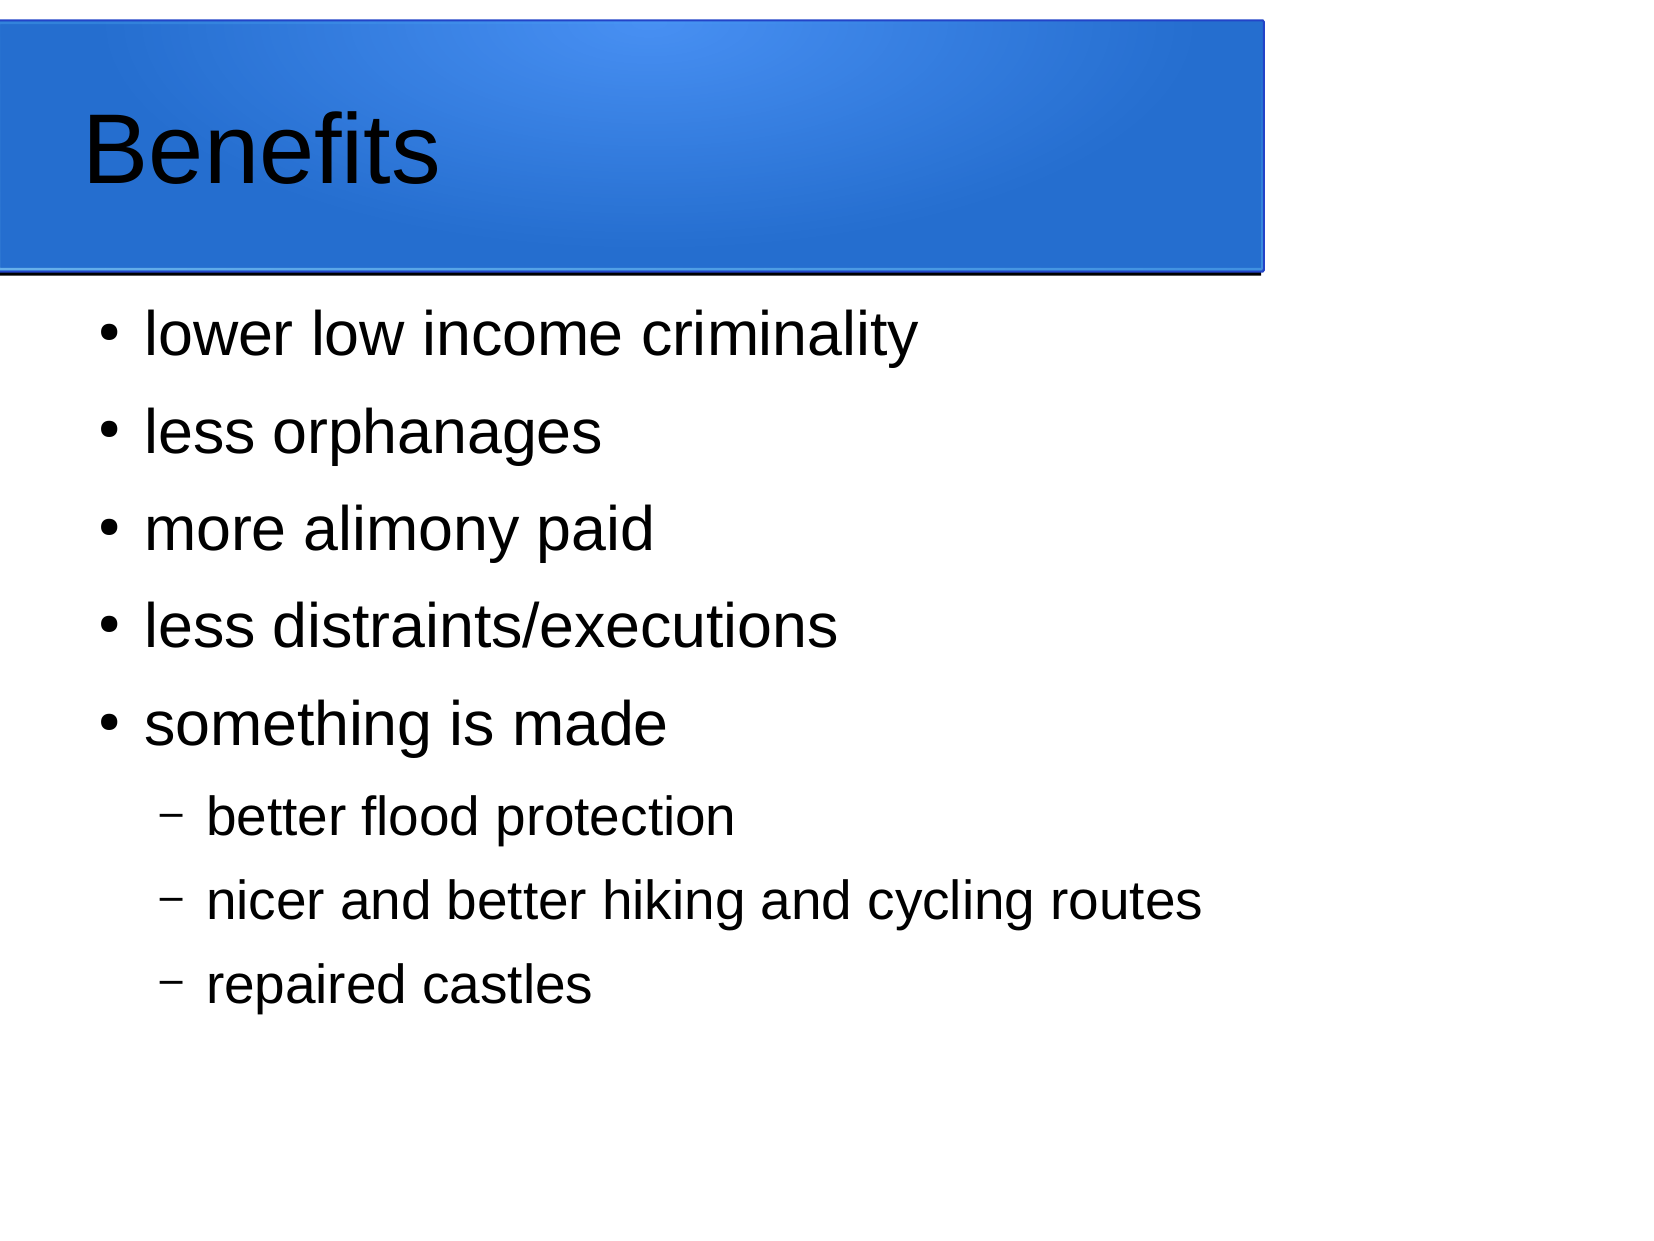

# Benefits
lower low income criminality
less orphanages
more alimony paid
less distraints/executions
something is made
better flood protection
nicer and better hiking and cycling routes
repaired castles